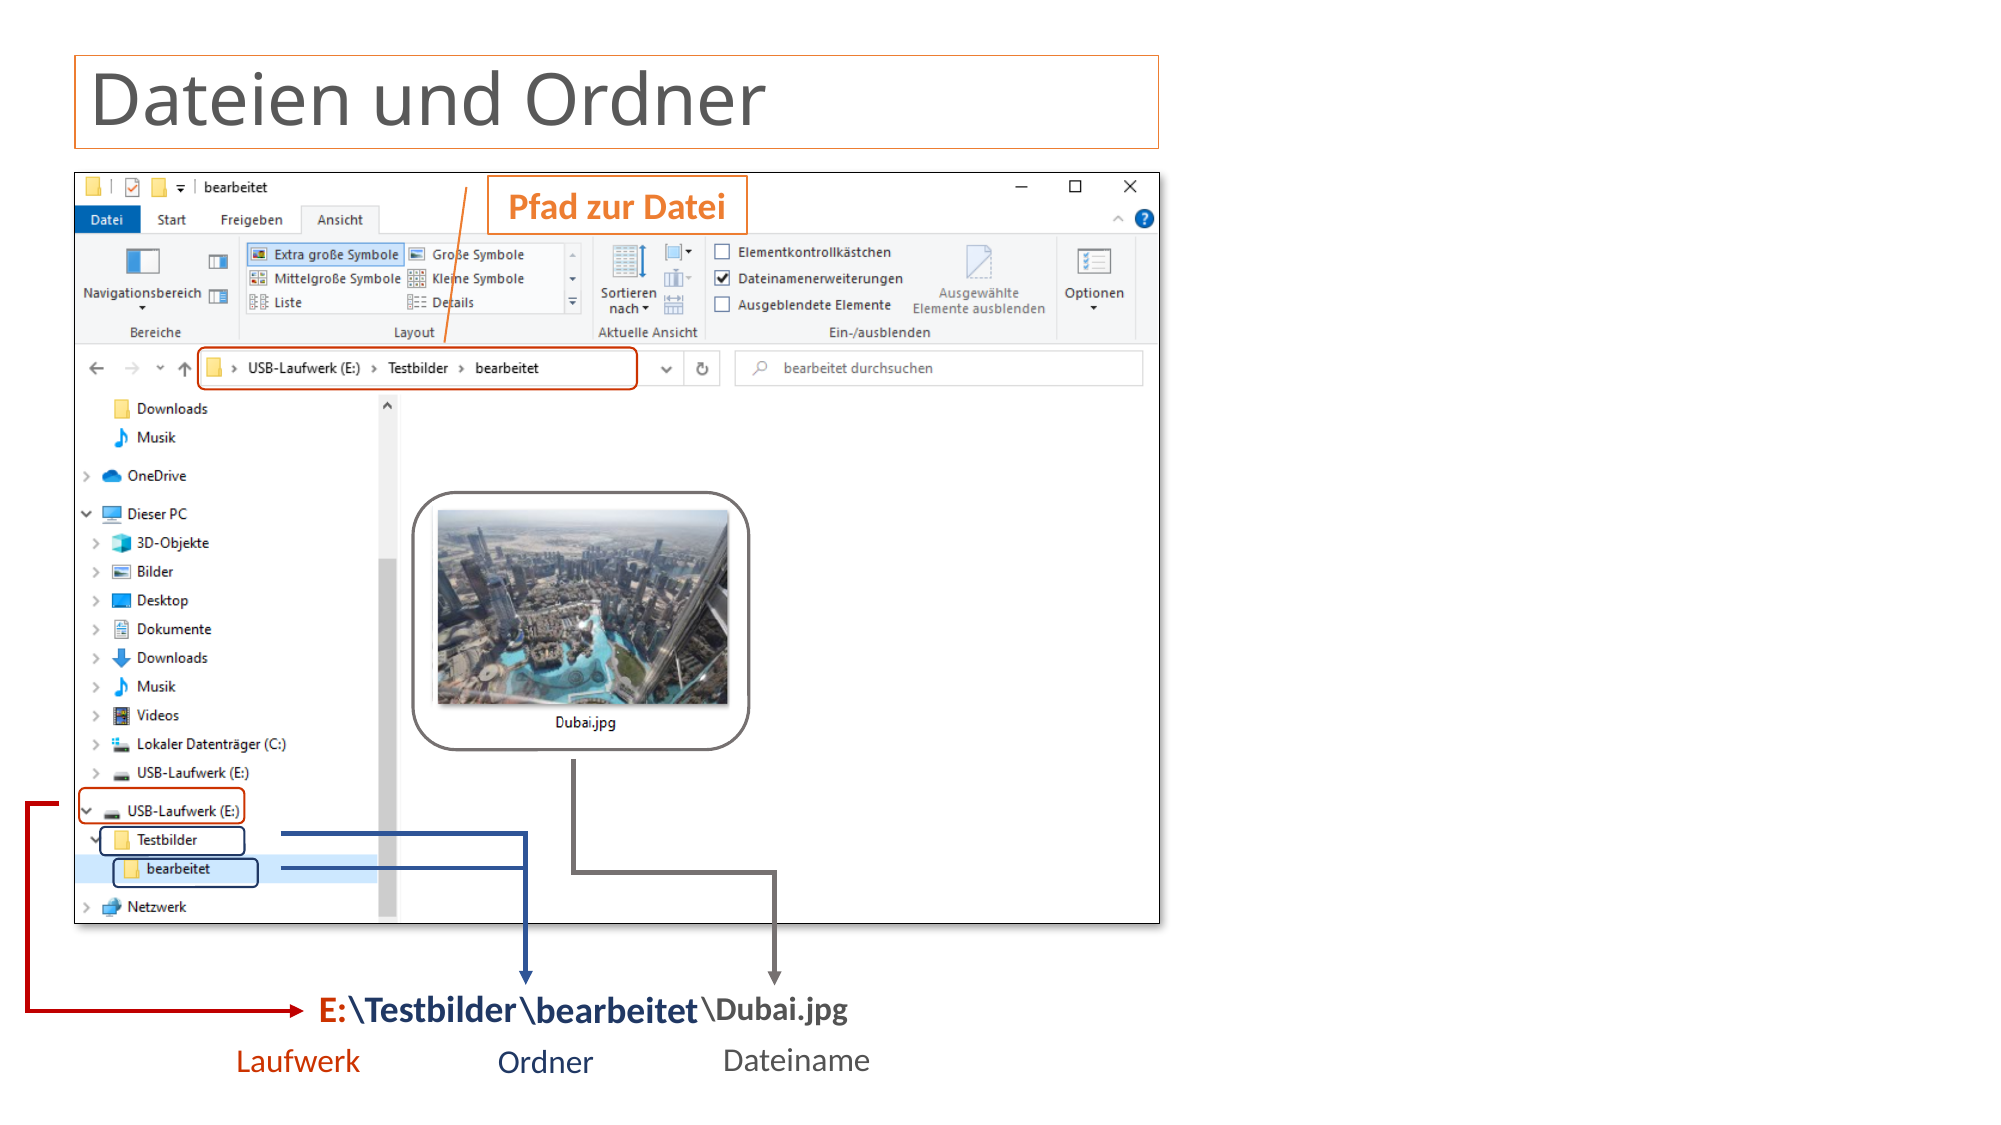

Dateien und Ordner
Pfad zur Datei
E:
\Testbilder
\bearbeitet
\Dubai.jpg
Dateiname
Laufwerk
Ordner